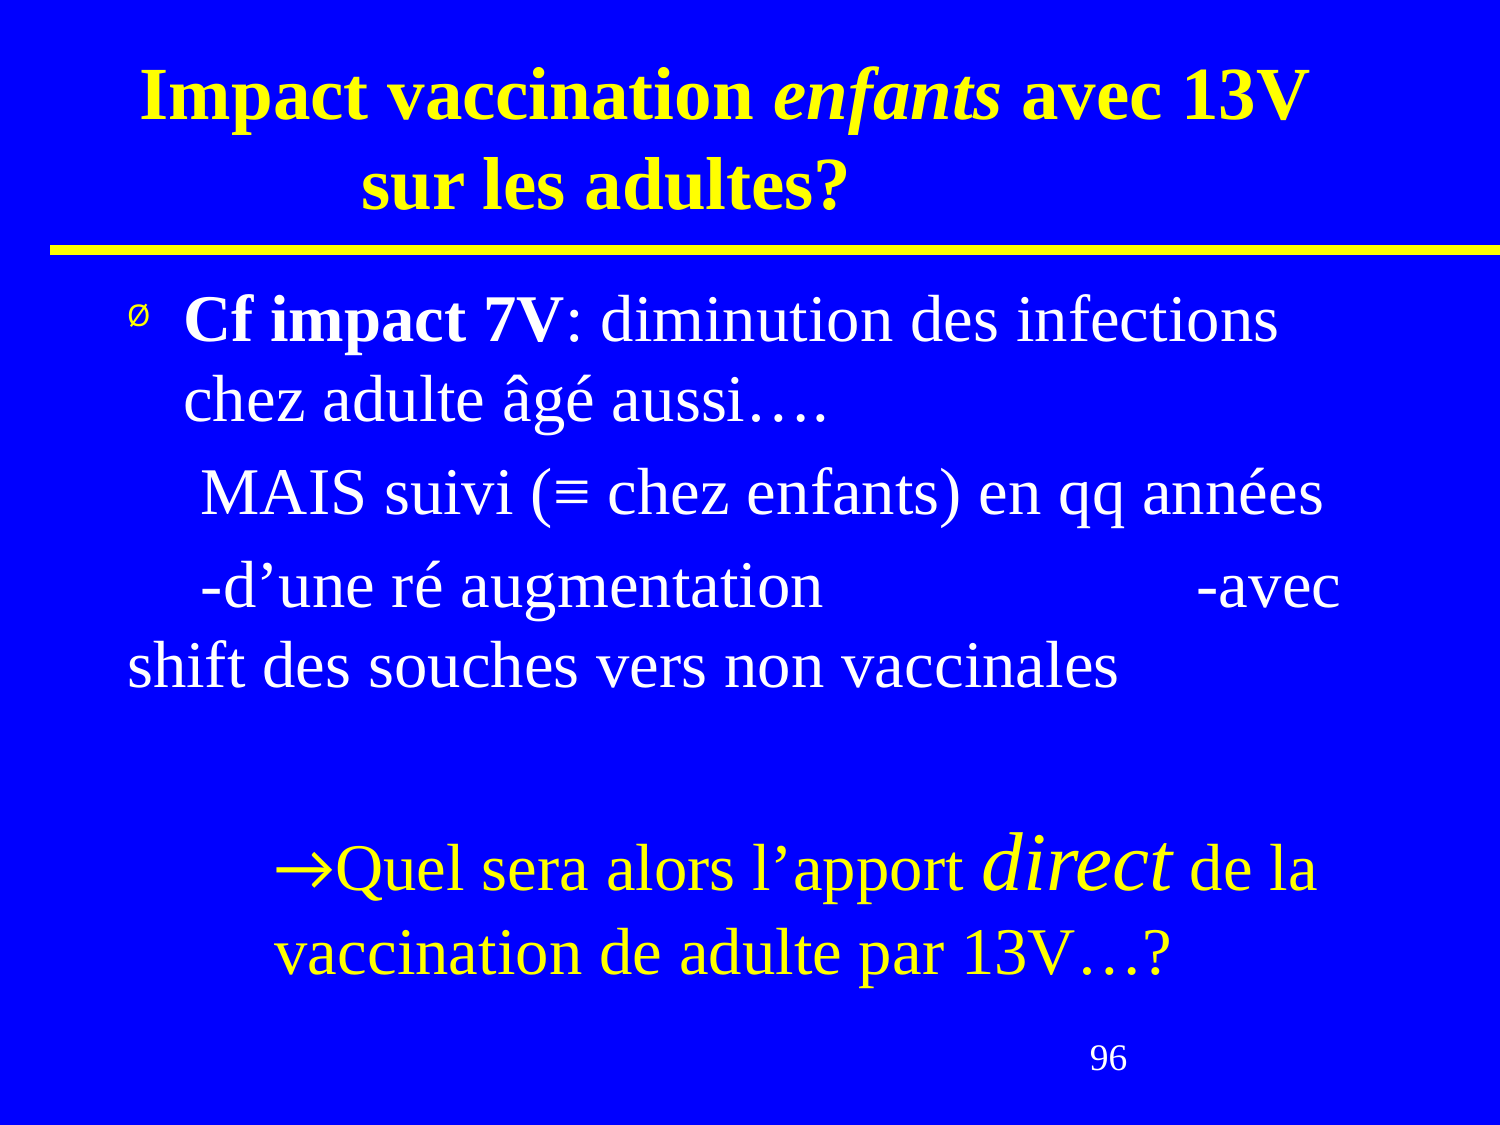

# Impact vaccination enfants avec 13V 			sur les adultes?
Cf impact 7V: diminution des infections 	chez adulte âgé aussi….
	MAIS suivi (≡ chez enfants) en qq années
 	-d’une ré augmentation 			 -avec shift des souches vers non vaccinales
		→Quel sera alors l’apport direct de la 		vaccination de adulte par 13V…?